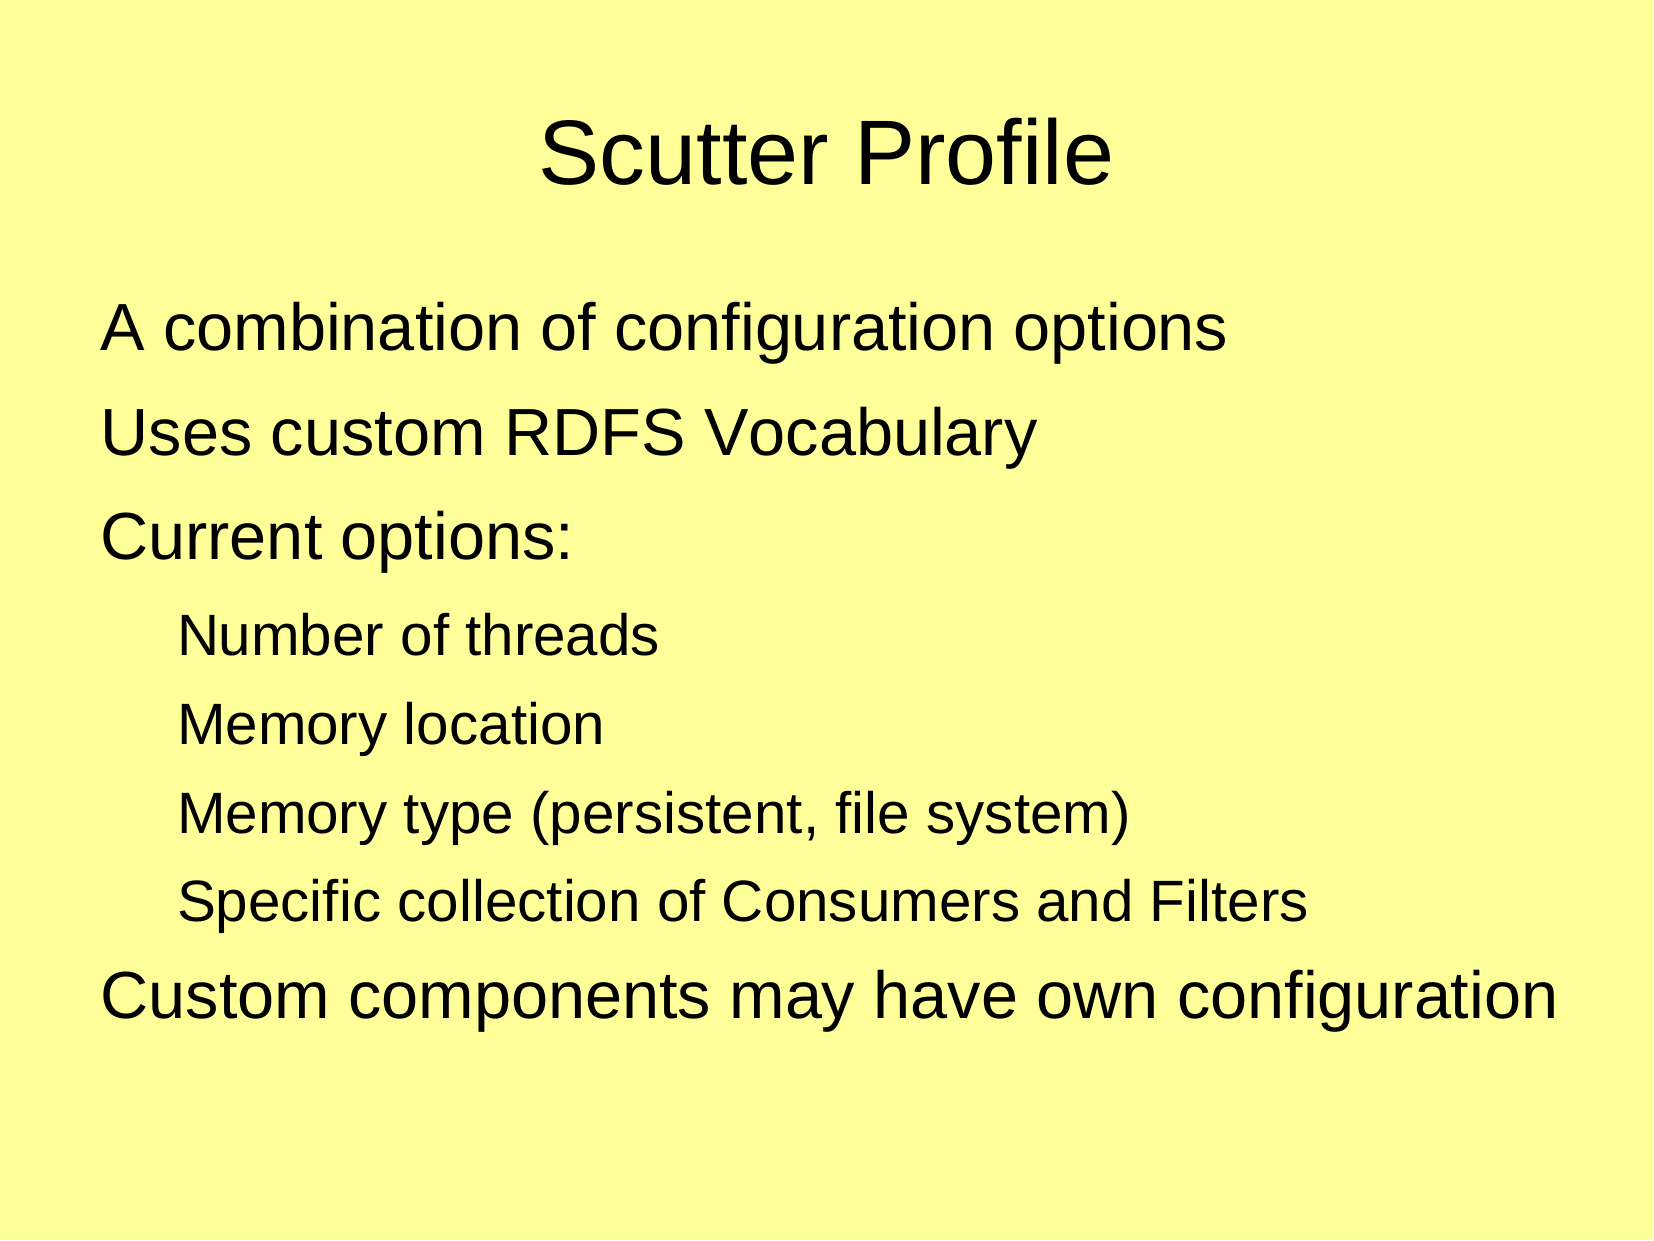

# Scutter Profile
A combination of configuration options
Uses custom RDFS Vocabulary
Current options:
Number of threads
Memory location
Memory type (persistent, file system)
Specific collection of Consumers and Filters
Custom components may have own configuration